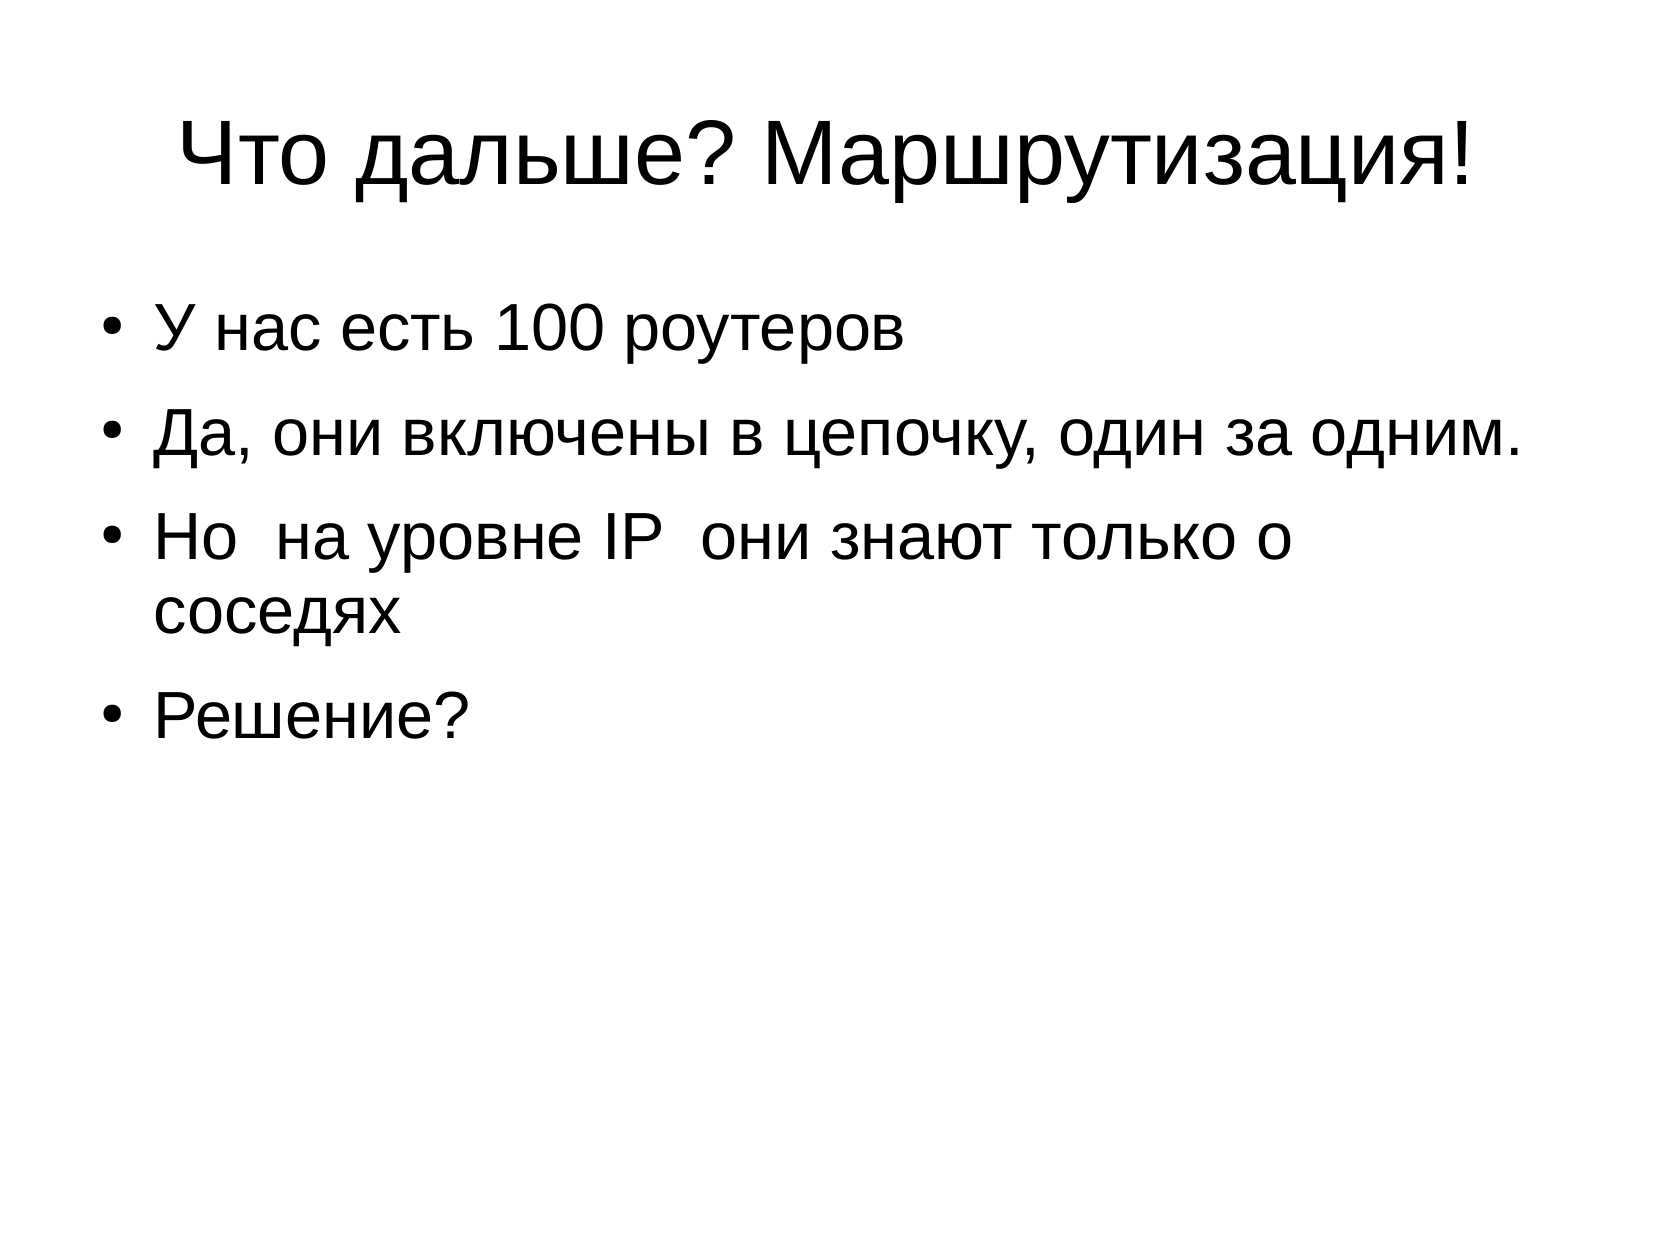

# Что дальше? Маршрутизация!
У нас есть 100 роутеров
Да, они включены в цепочку, один за одним.
Но на уровне IP они знают только о соседях
Решение?